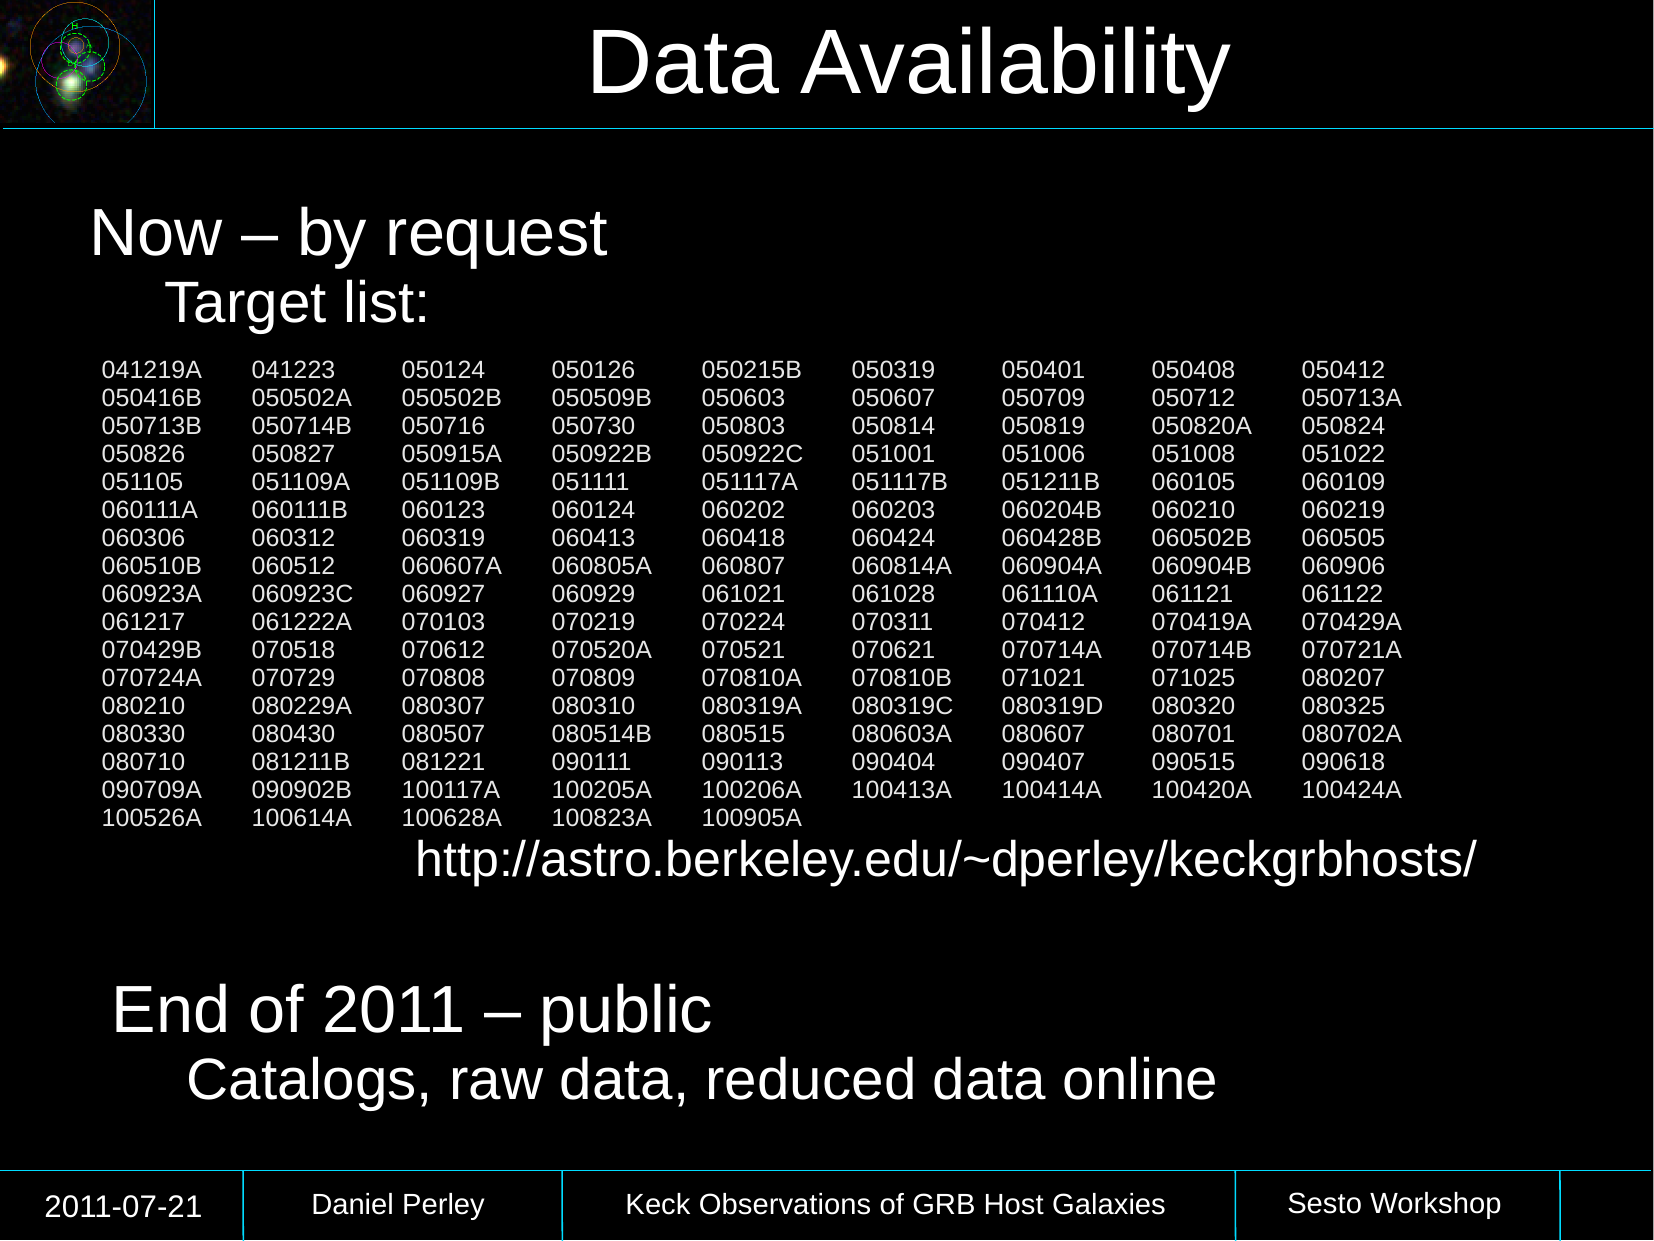

# Data Availability
Now – by request
	Target list:
041219A	041223	050124	050126	050215B	050319	050401	050408	050412	050416B	050502A	050502B	050509B	050603	050607	050709	050712	050713A	050713B	050714B	050716	050730	050803	050814	050819	050820A	050824	050826	050827	050915A	050922B	050922C	051001	051006	051008	051022	051105	051109A	051109B	051111	051117A	051117B	051211B	060105	060109	060111A	060111B	060123	060124	060202	060203	060204B	060210	060219	060306	060312	060319	060413	060418	060424	060428B	060502B	060505	060510B	060512 	060607A	060805A	060807	060814A	060904A	060904B	060906	060923A	060923C	060927	060929	061021	061028	061110A	061121	061122	061217	061222A	070103	070219	070224	070311	070412	070419A	070429A	070429B	070518	070612	070520A	070521	070621	070714A	070714B	070721A	070724A	070729	070808	070809	070810A	070810B	071021	071025	080207	080210	080229A	080307	080310	080319A	080319C	080319D	080320	080325	080330	080430	080507	080514B	080515	080603A	080607	080701	080702A	080710	081211B	081221	090111	090113	090404	090407	090515	090618	090709A	090902B	100117A	100205A	100206A	100413A	100414A	100420A	100424A	100526A	100614A	100628A	100823A	100905A
				 http://astro.berkeley.edu/~dperley/keckgrbhosts/
End of 2011 – public
	Catalogs, raw data, reduced data online